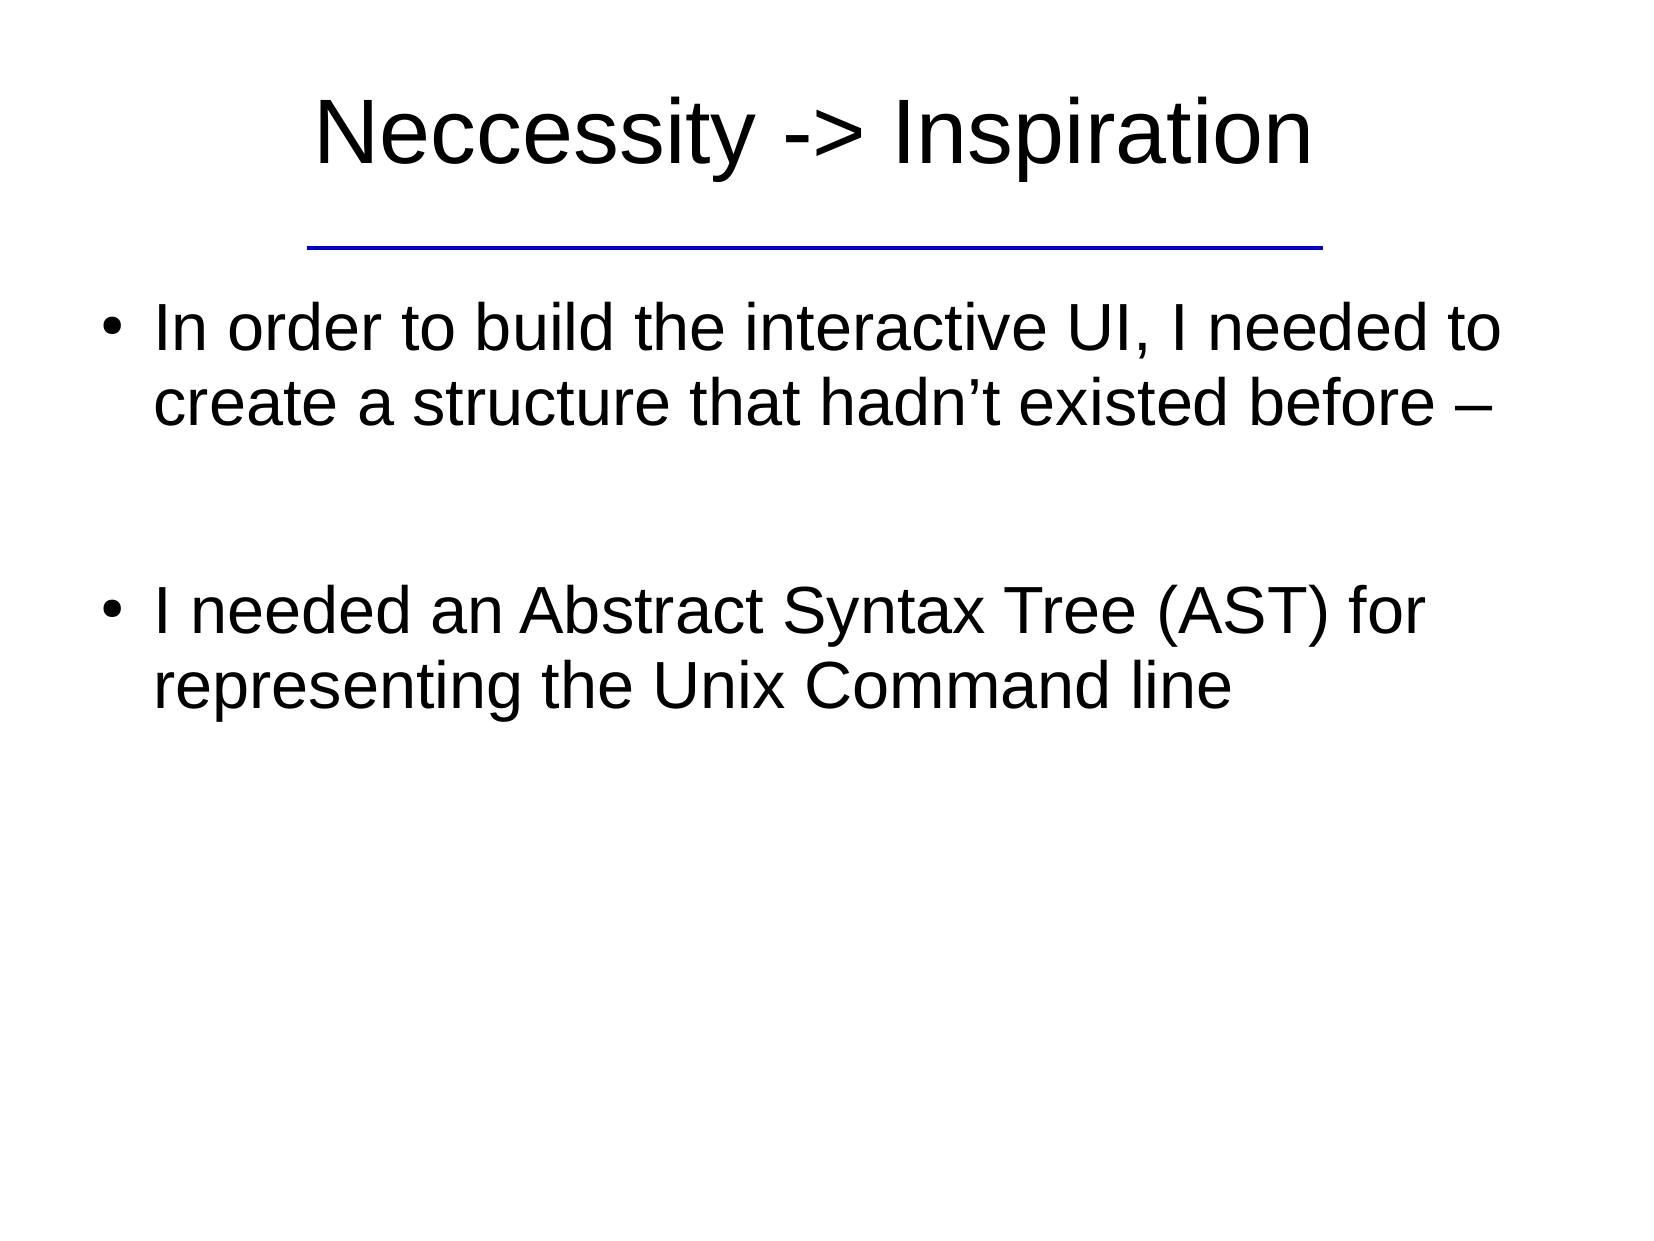

# Neccessity -> Inspiration
In order to build the interactive UI, I needed to create a structure that hadn’t existed before –
I needed an Abstract Syntax Tree (AST) for representing the Unix Command line